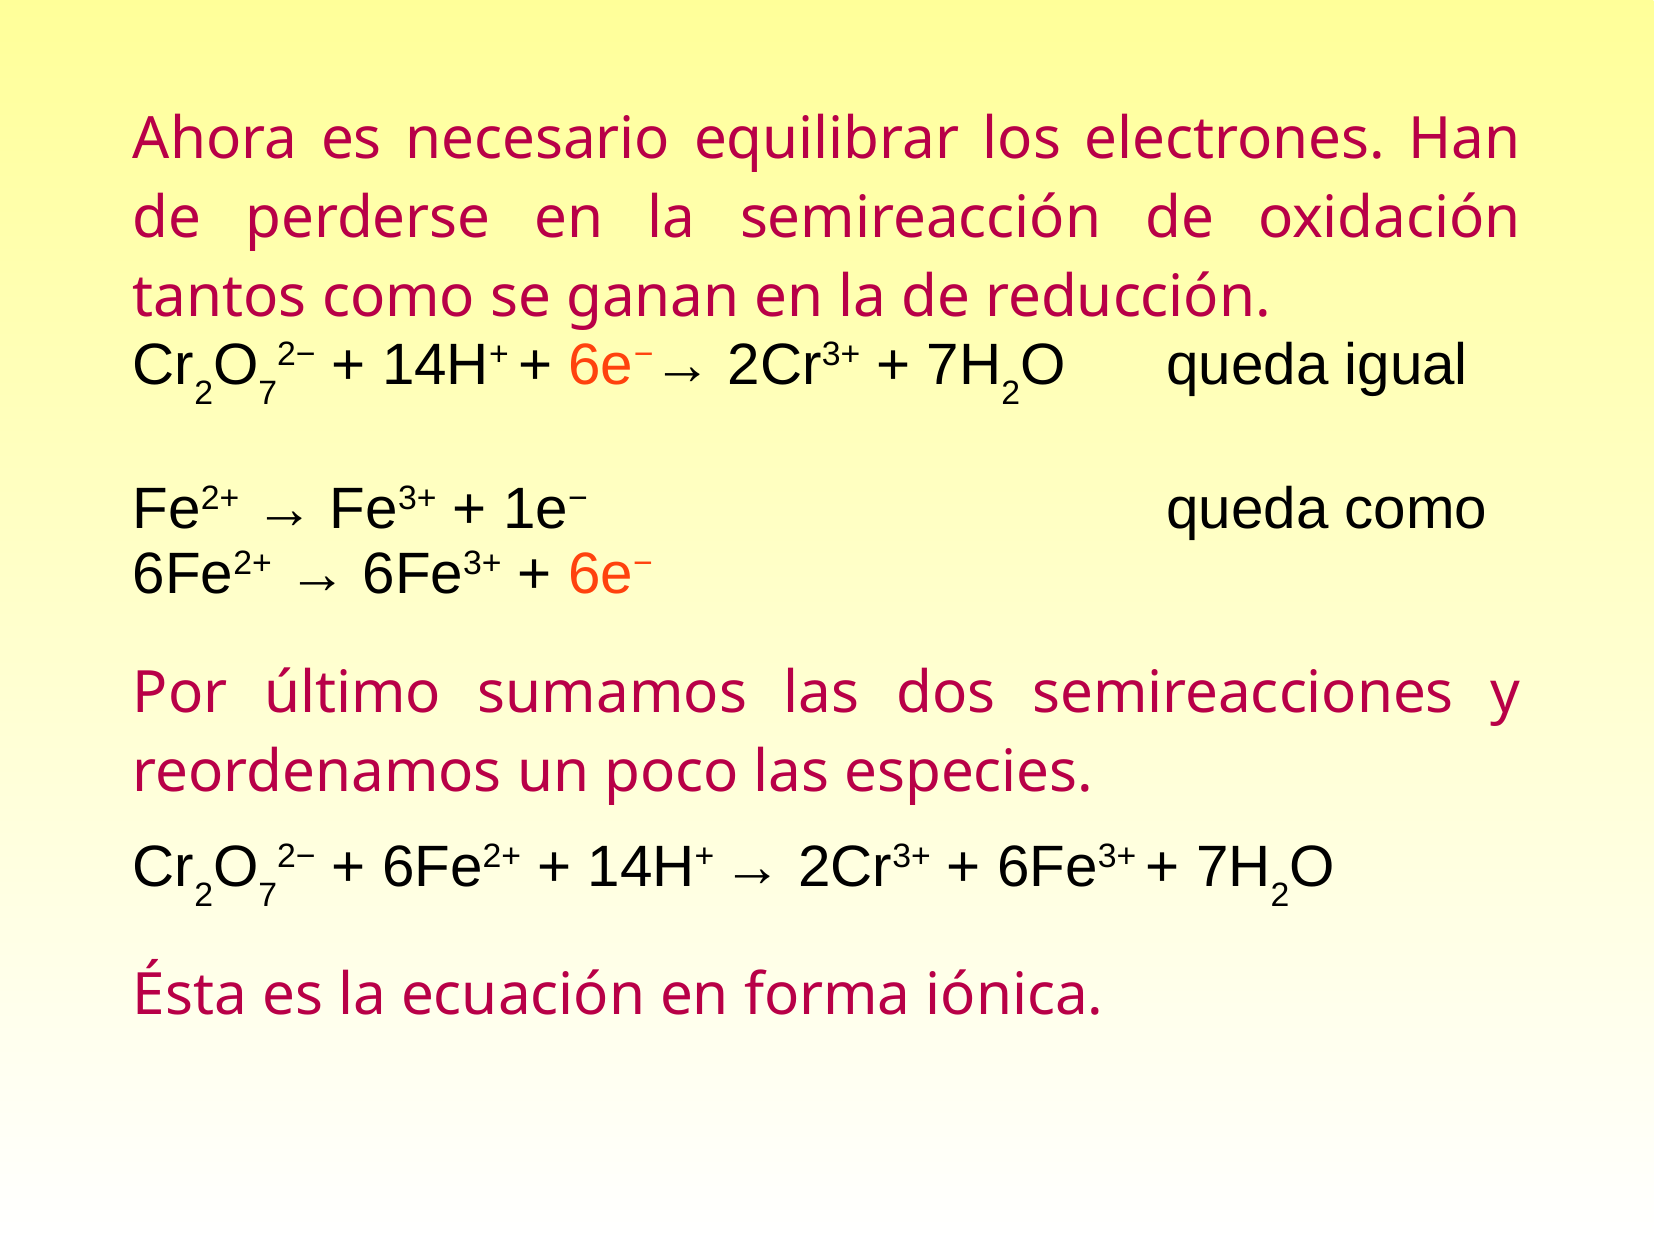

Ahora es necesario equilibrar los electrones. Han de perderse en la semireacción de oxidación tantos como se ganan en la de reducción.
Cr2O72− + 14H+ + 6e−→ 2Cr3+ + 7H2O		queda igual
Fe2+ → Fe3+ + 1e−								queda como
6Fe2+ → 6Fe3+ + 6e−
Por último sumamos las dos semireacciones y reordenamos un poco las especies.
Cr2O72− + 6Fe2+ + 14H+ → 2Cr3+ + 6Fe3+ + 7H2O
Ésta es la ecuación en forma iónica.